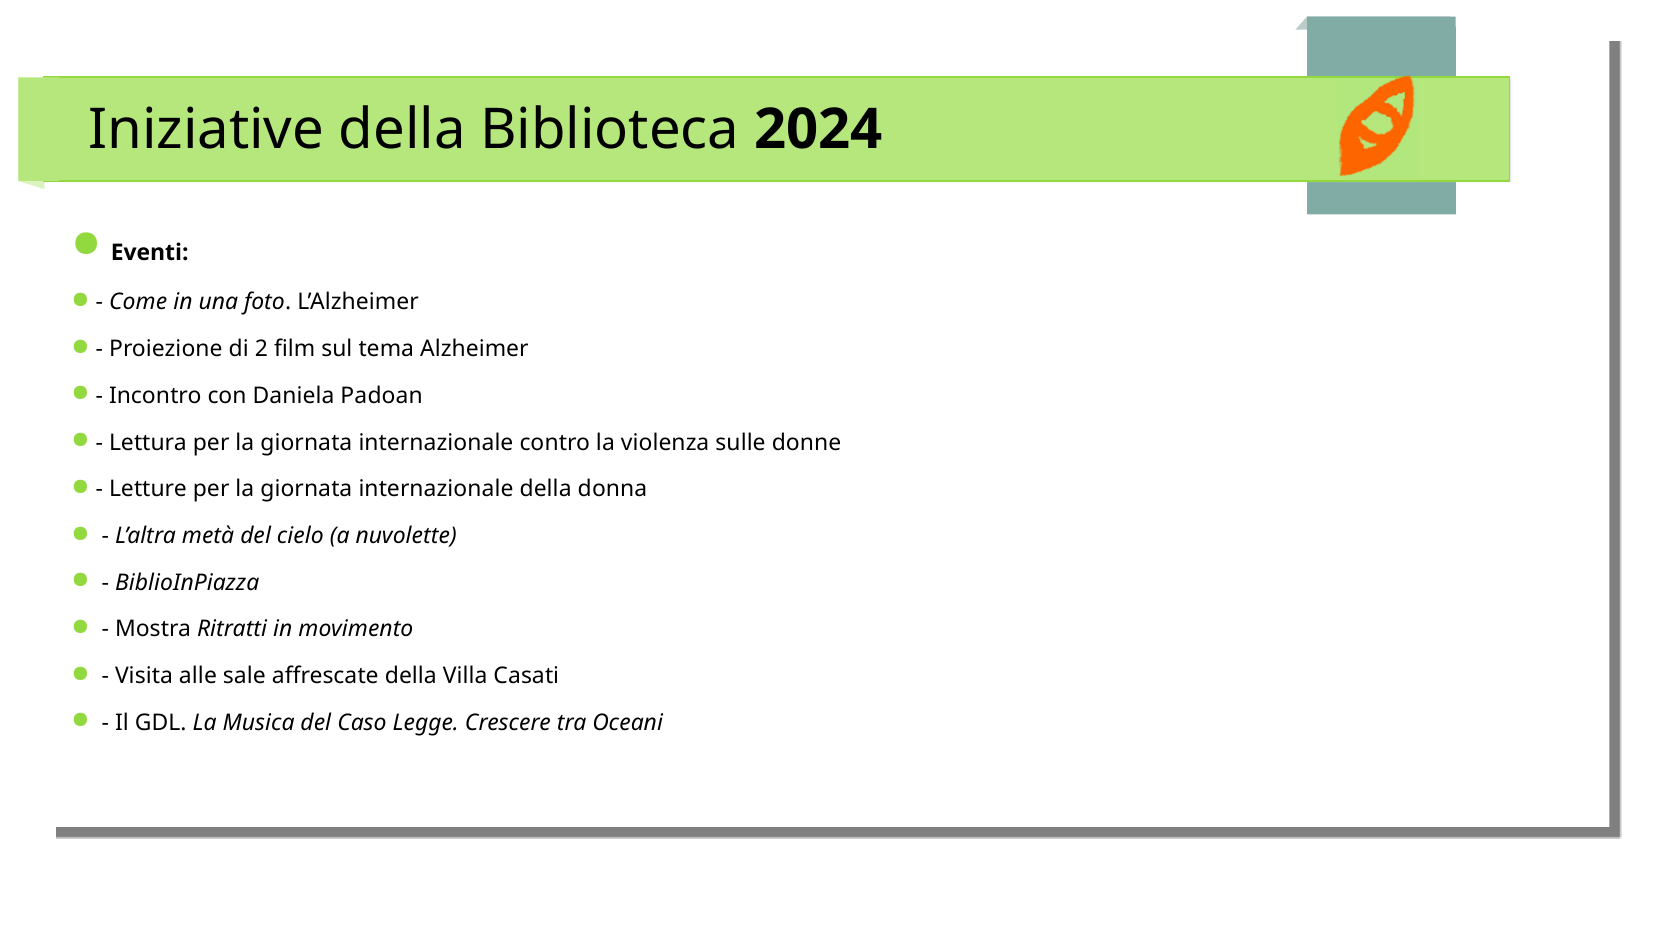

# Iniziative della Biblioteca 2024
 Eventi:
 - Come in una foto. L’Alzheimer
 - Proiezione di 2 film sul tema Alzheimer
 - Incontro con Daniela Padoan
 - Lettura per la giornata internazionale contro la violenza sulle donne
 - Letture per la giornata internazionale della donna
 - L’altra metà del cielo (a nuvolette)
 - BiblioInPiazza
 - Mostra Ritratti in movimento
 - Visita alle sale affrescate della Villa Casati
 - Il GDL. La Musica del Caso Legge. Crescere tra Oceani